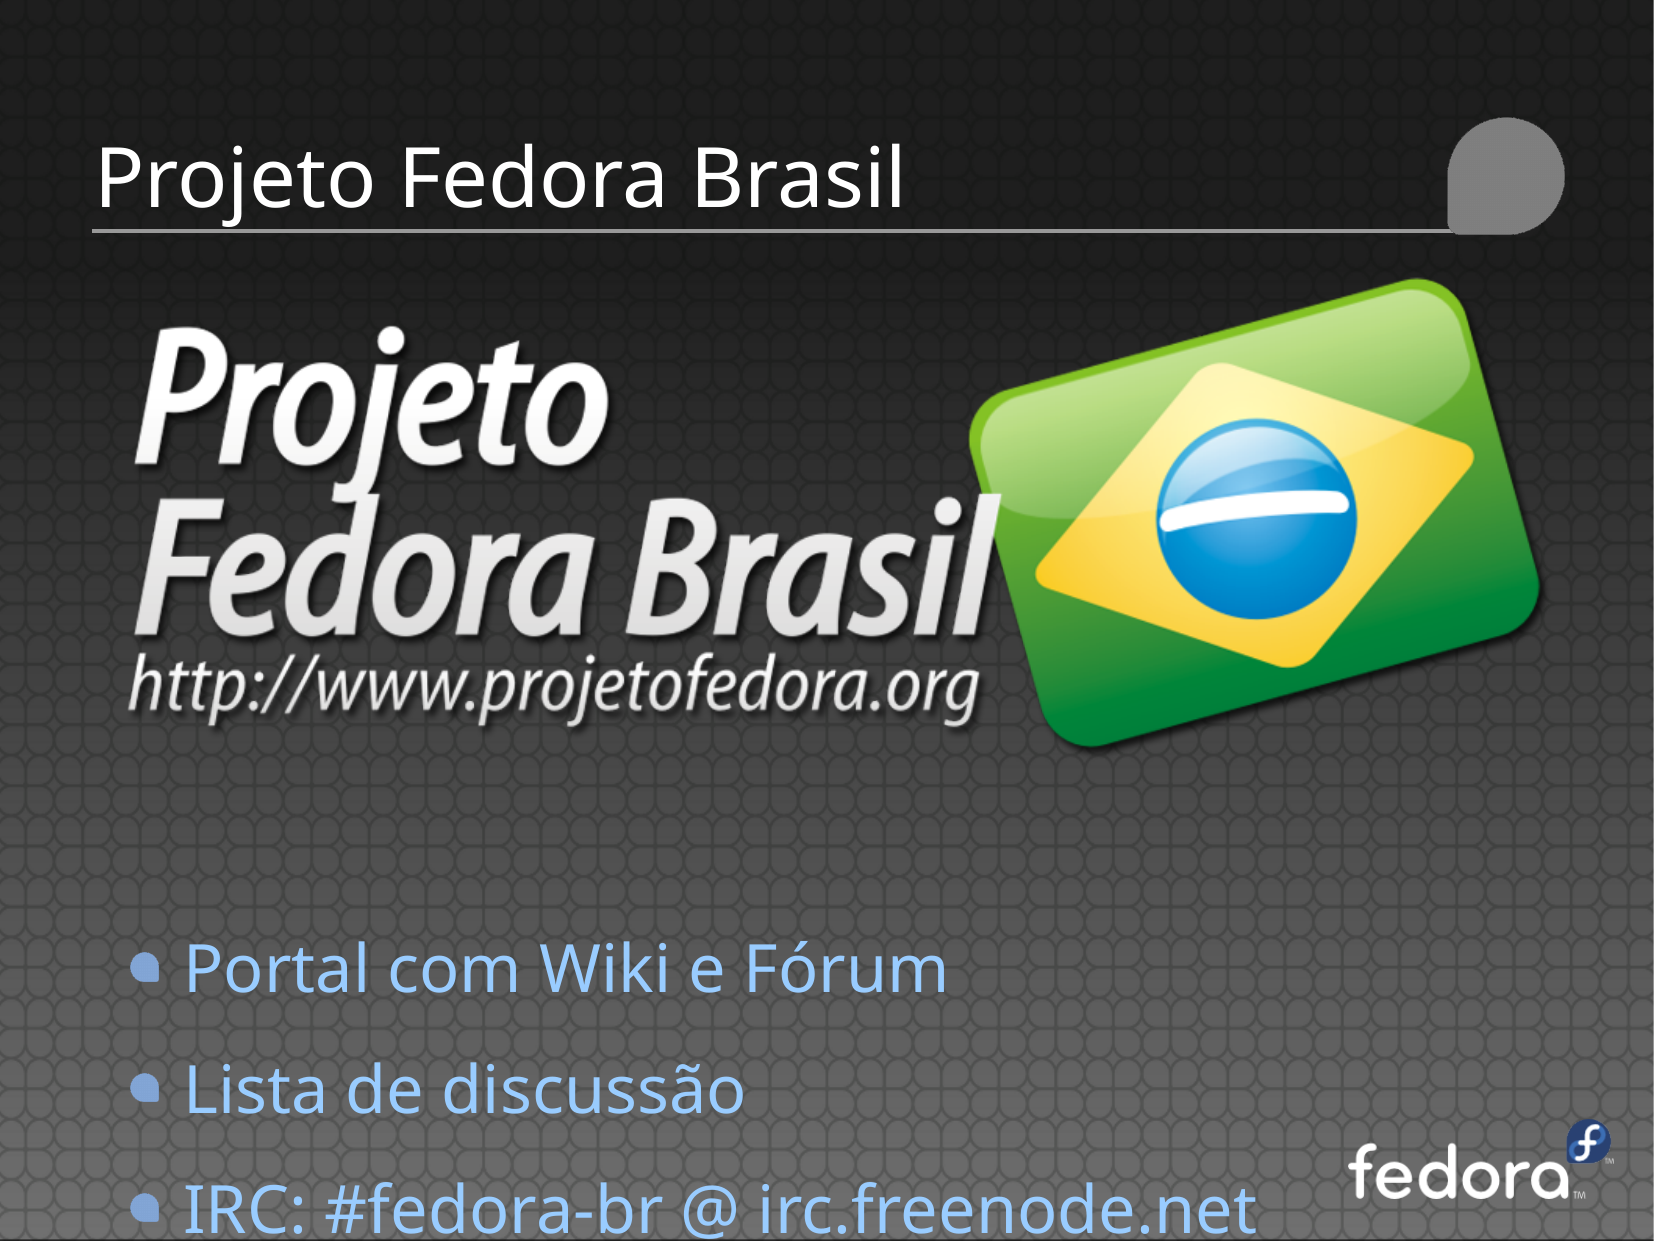

# Projeto Fedora Brasil
Portal com Wiki e Fórum
Lista de discussão
IRC: #fedora-br @ irc.freenode.net
Divulgação e colaboração